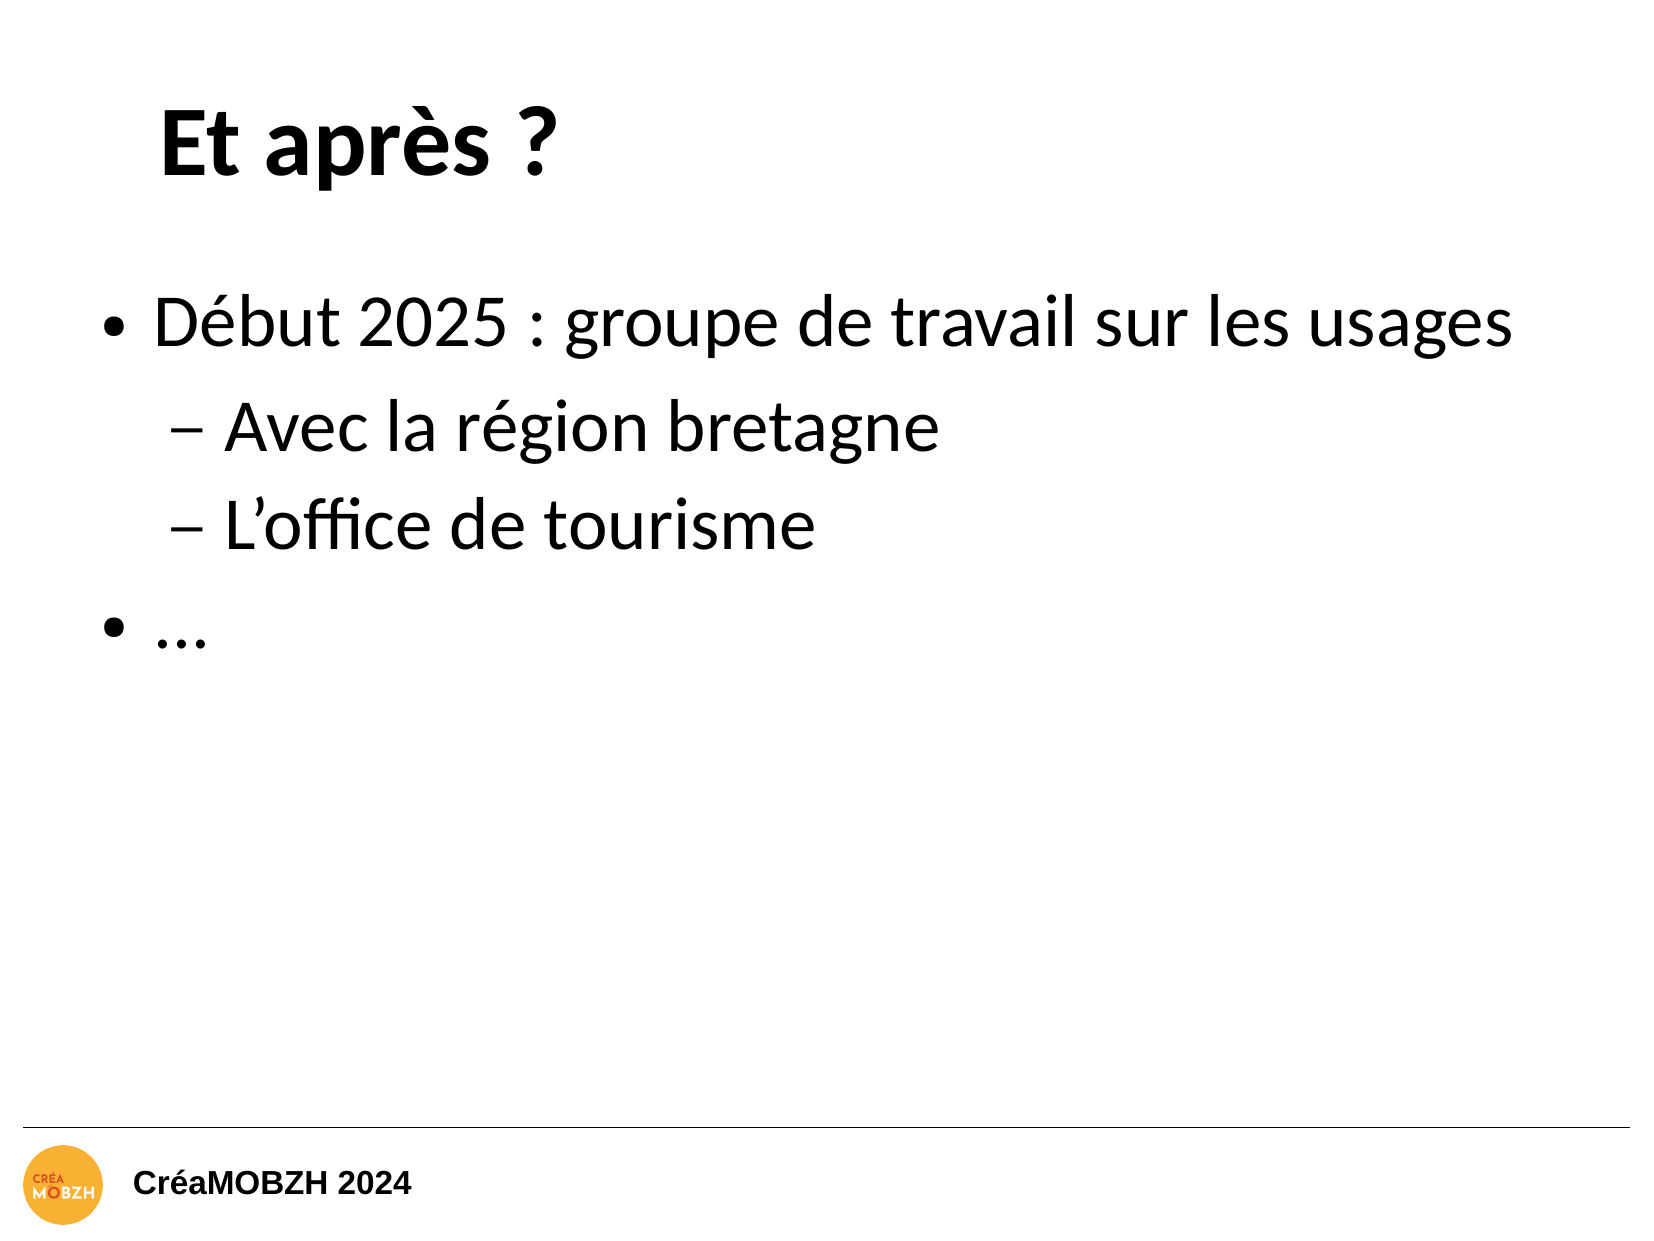

# Et après ?
Début 2025 : groupe de travail sur les usages
Avec la région bretagne
L’office de tourisme
...
CréaMOBZH 2024